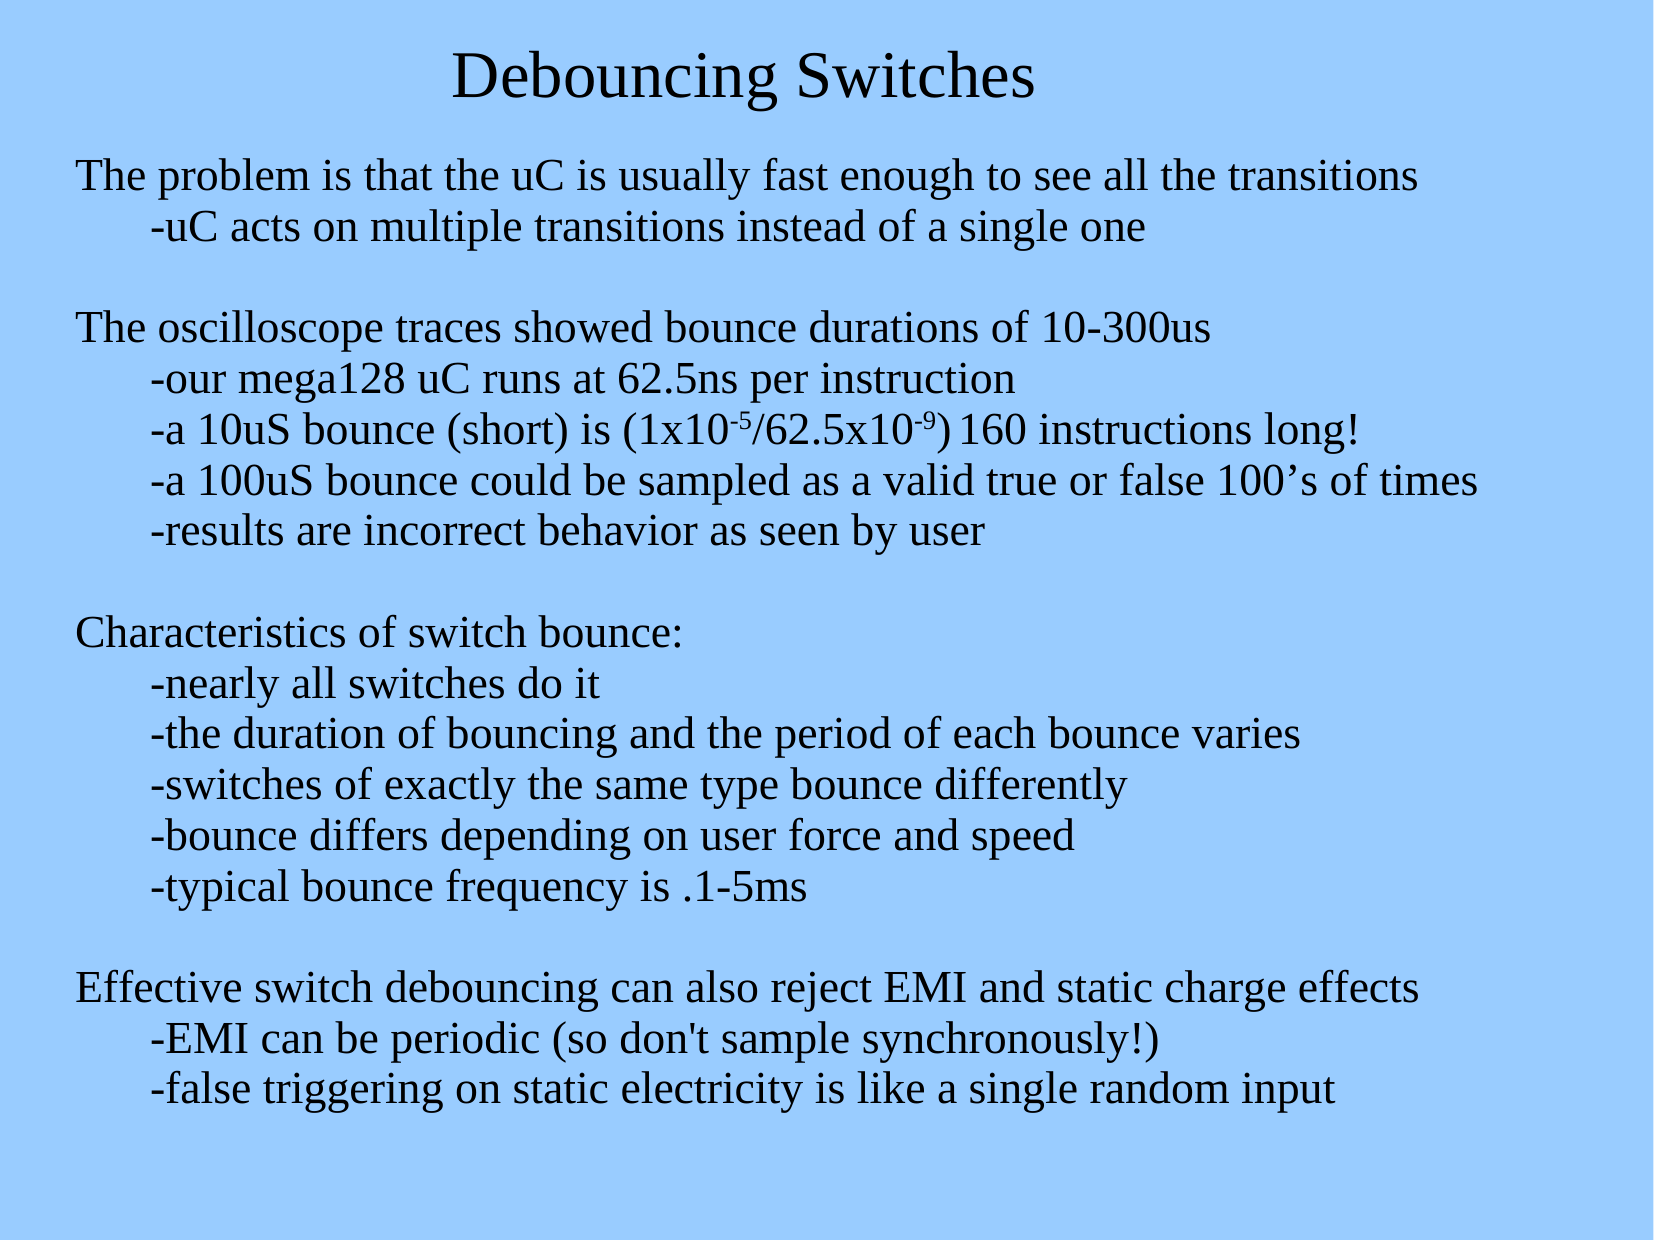

Debouncing Switches
The problem is that the uC is usually fast enough to see all the transitions
	-uC acts on multiple transitions instead of a single one
The oscilloscope traces showed bounce durations of 10-300us
	-our mega128 uC runs at 62.5ns per instruction
	-a 10uS bounce (short) is (1x10-5/62.5x10-9) 160 instructions long!
	-a 100uS bounce could be sampled as a valid true or false 100’s of times
	-results are incorrect behavior as seen by user
Characteristics of switch bounce:
	-nearly all switches do it
	-the duration of bouncing and the period of each bounce varies
	-switches of exactly the same type bounce differently
	-bounce differs depending on user force and speed
	-typical bounce frequency is .1-5ms
Effective switch debouncing can also reject EMI and static charge effects
	-EMI can be periodic (so don't sample synchronously!)
	-false triggering on static electricity is like a single random input